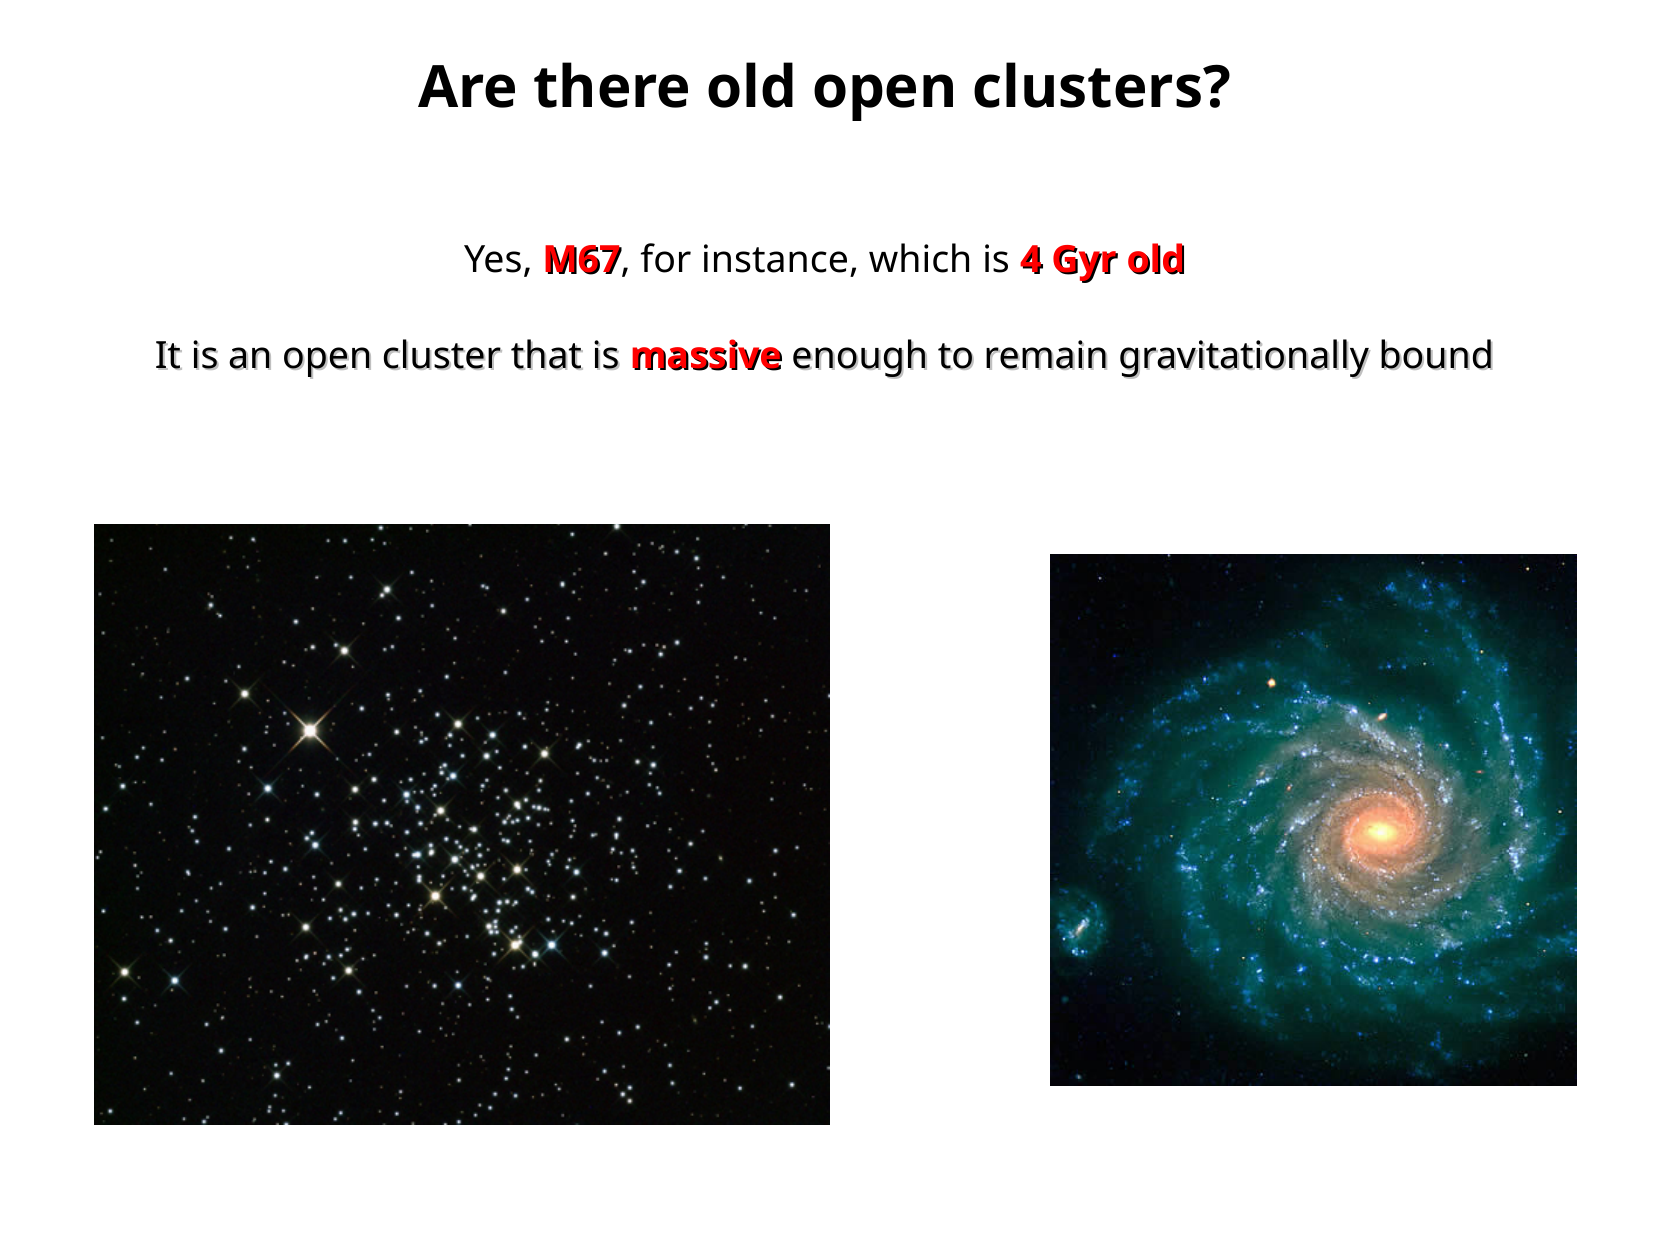

Are there old open clusters?
Yes, M67, for instance, which is 4 Gyr old
It is an open cluster that is massive enough to remain gravitationally bound